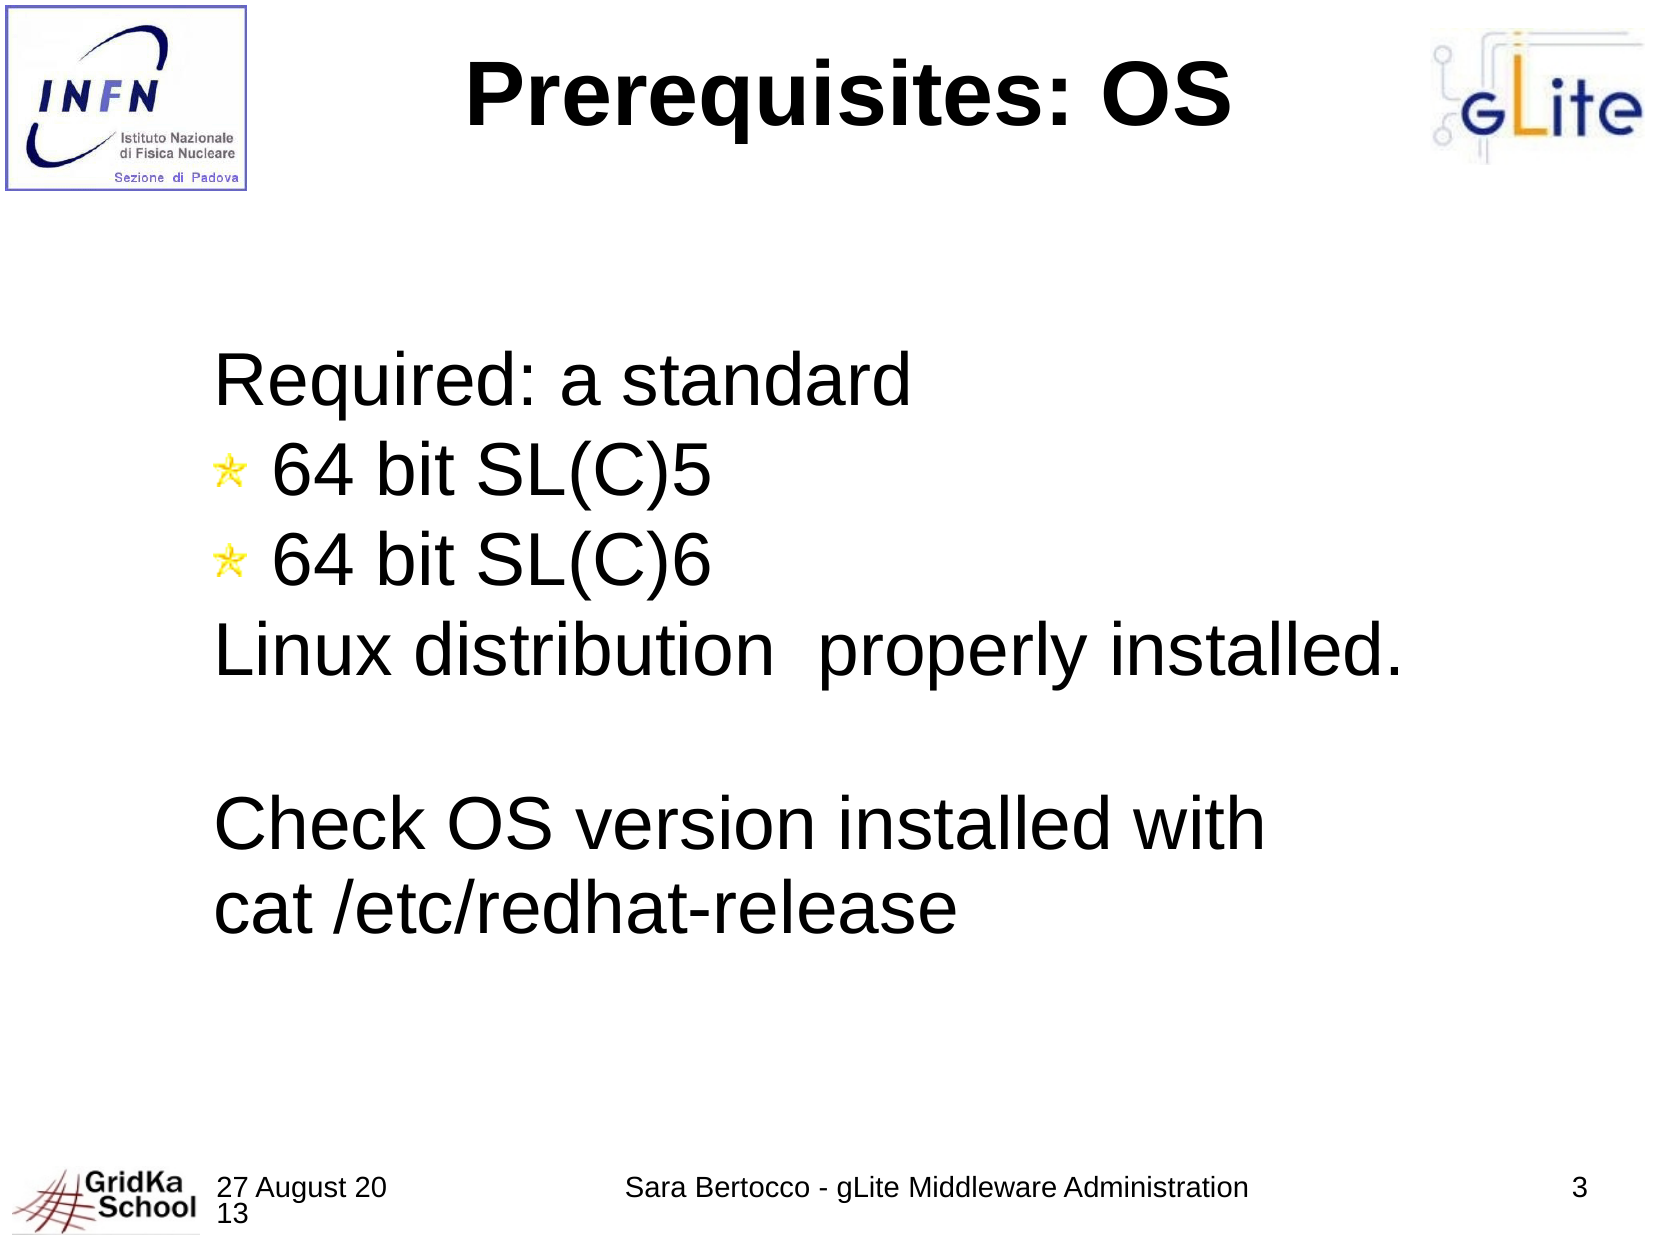

# Prerequisites: OS
Required: a standard
64 bit SL(C)5
64 bit SL(C)6
Linux distribution properly installed.
Check OS version installed with
cat /etc/redhat-release
27 August 2013
Sara Bertocco - gLite Middleware Administration
3